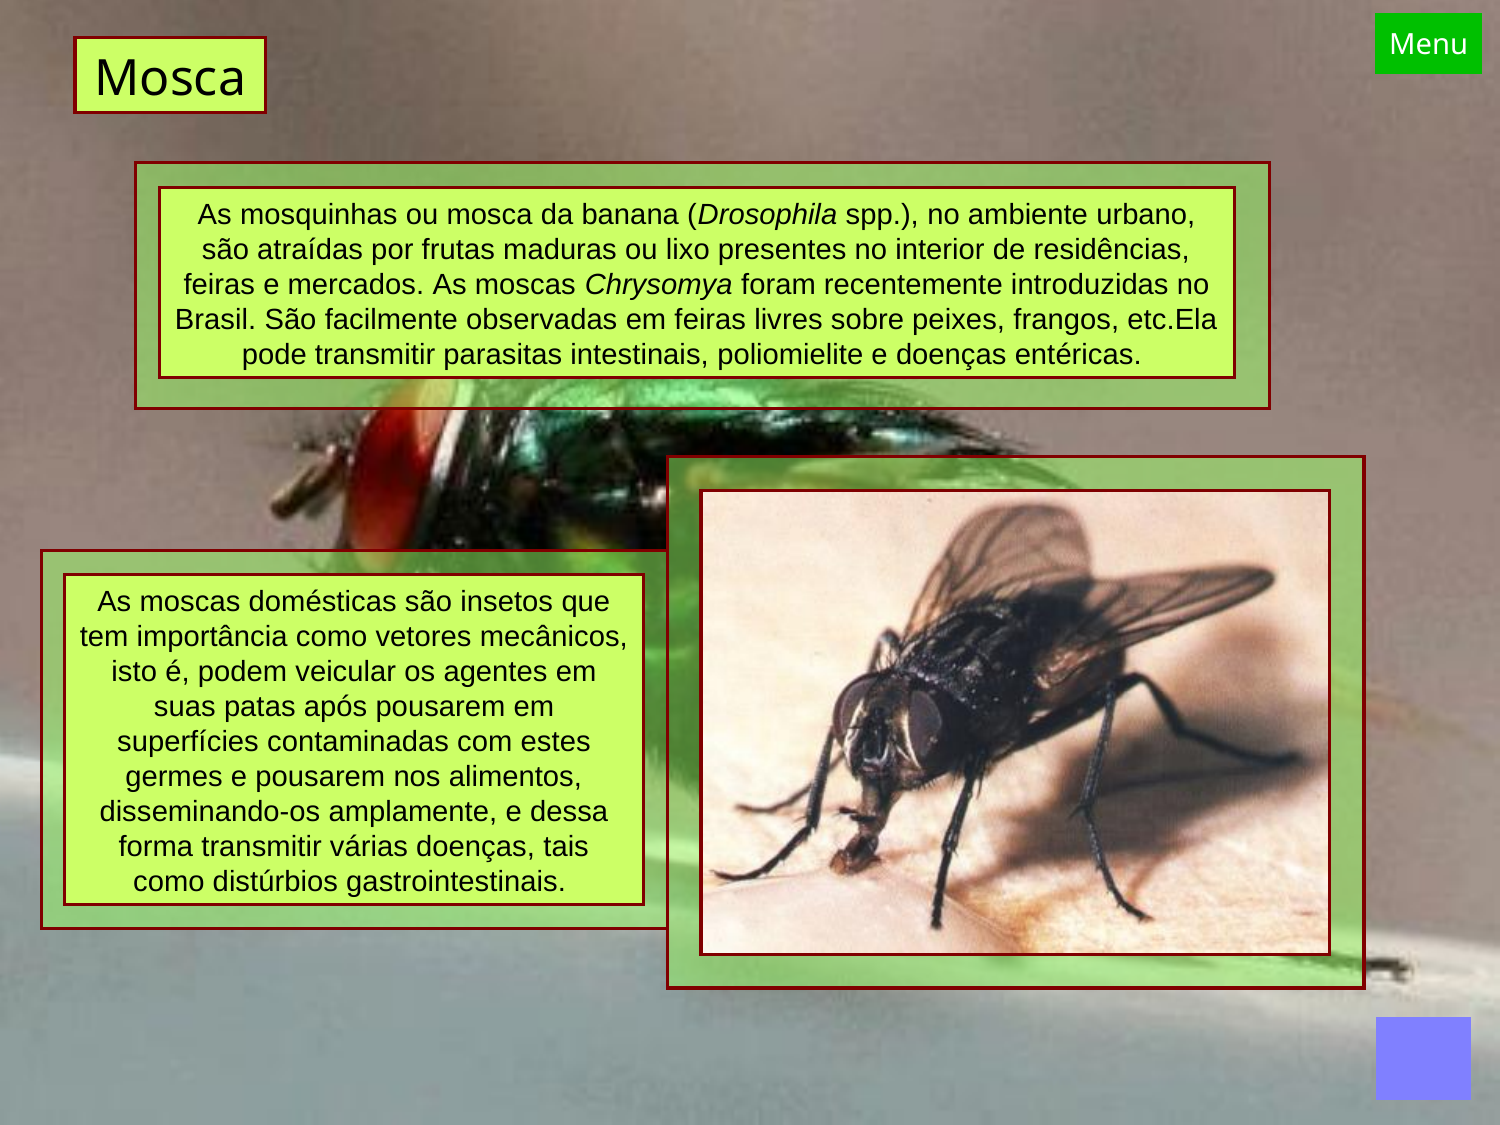

Mosca
As mosquinhas ou mosca da banana (Drosophila spp.), no ambiente urbano, são atraídas por frutas maduras ou lixo presentes no interior de residências, feiras e mercados. As moscas Chrysomya foram recentemente introduzidas no Brasil. São facilmente observadas em feiras livres sobre peixes, frangos, etc.Ela pode transmitir parasitas intestinais, poliomielite e doenças entéricas.
As moscas domésticas são insetos que tem importância como vetores mecânicos, isto é, podem veicular os agentes em suas patas após pousarem em superfícies contaminadas com estes germes e pousarem nos alimentos, disseminando-os amplamente, e dessa forma transmitir várias doenças, tais como distúrbios gastrointestinais.